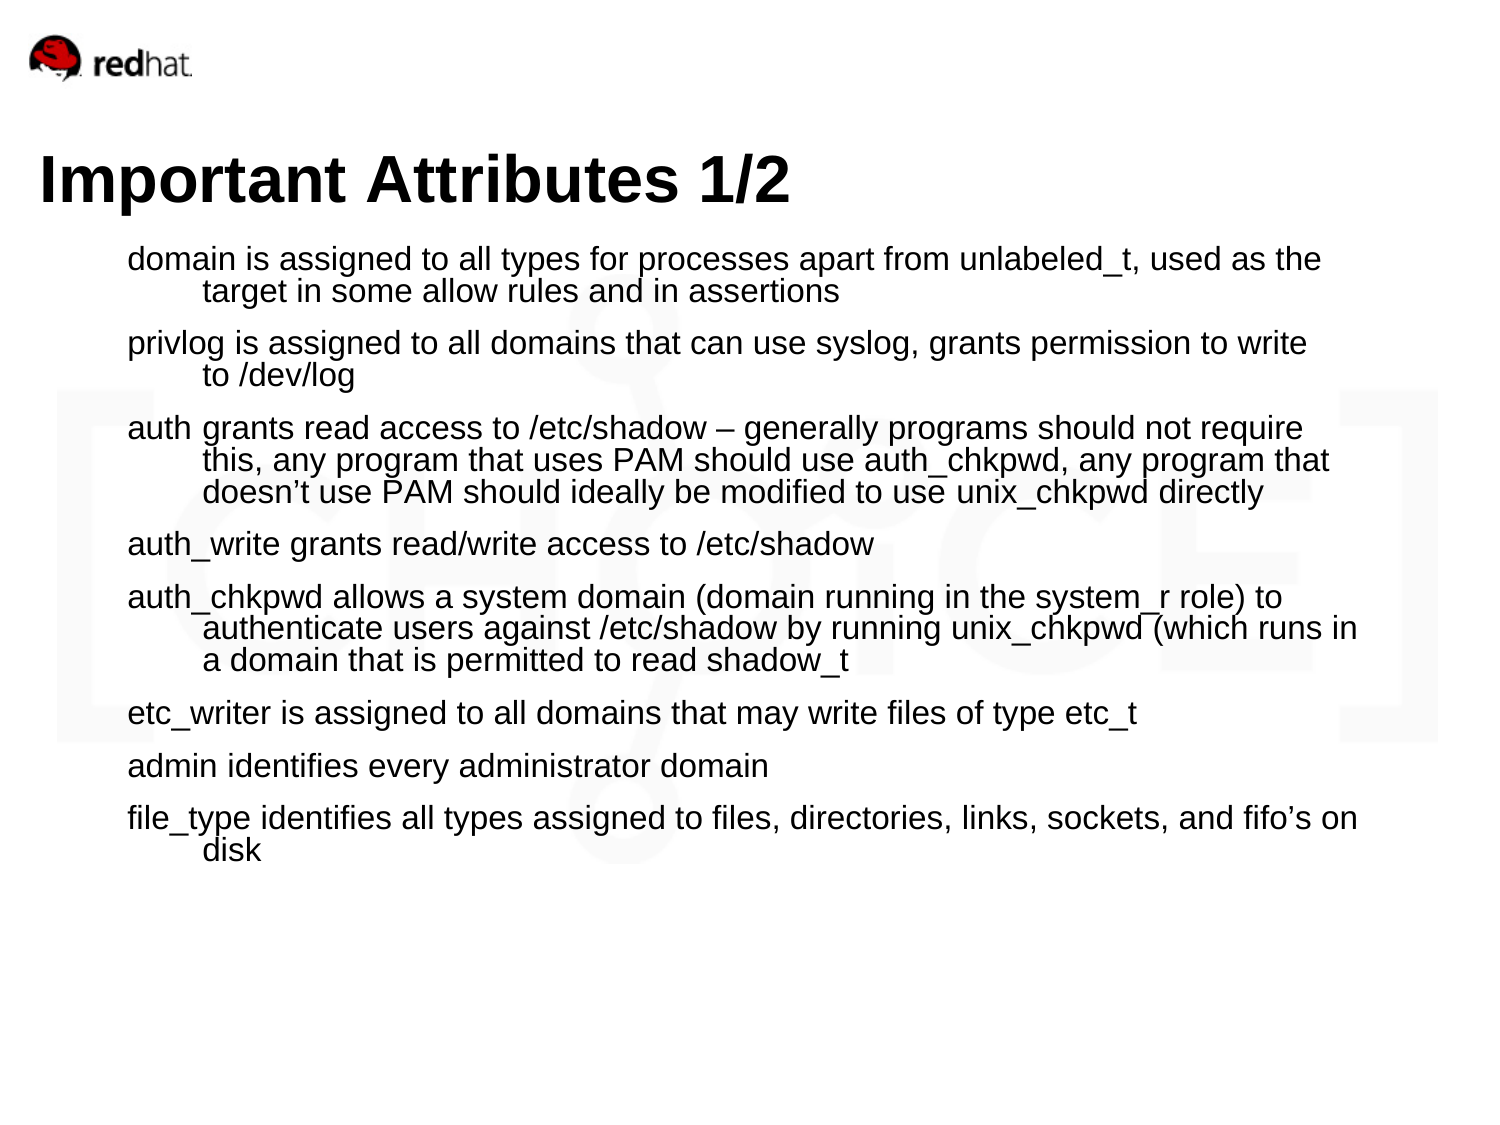

# Important Attributes 1/2
domain is assigned to all types for processes apart from unlabeled_t, used as the target in some allow rules and in assertions
privlog is assigned to all domains that can use syslog, grants permission to write to /dev/log
auth	grants read access to /etc/shadow – generally programs should not require this, any program that uses PAM should use auth_chkpwd, any program that doesn’t use PAM should ideally be modified to use unix_chkpwd directly
auth_write grants read/write access to /etc/shadow
auth_chkpwd allows a system domain (domain running in the system_r role) to authenticate users against /etc/shadow by running unix_chkpwd (which runs in a domain that is permitted to read shadow_t
etc_writer is assigned to all domains that may write files of type etc_t
admin identifies every administrator domain
file_type identifies all types assigned to files, directories, links, sockets, and fifo’s on disk